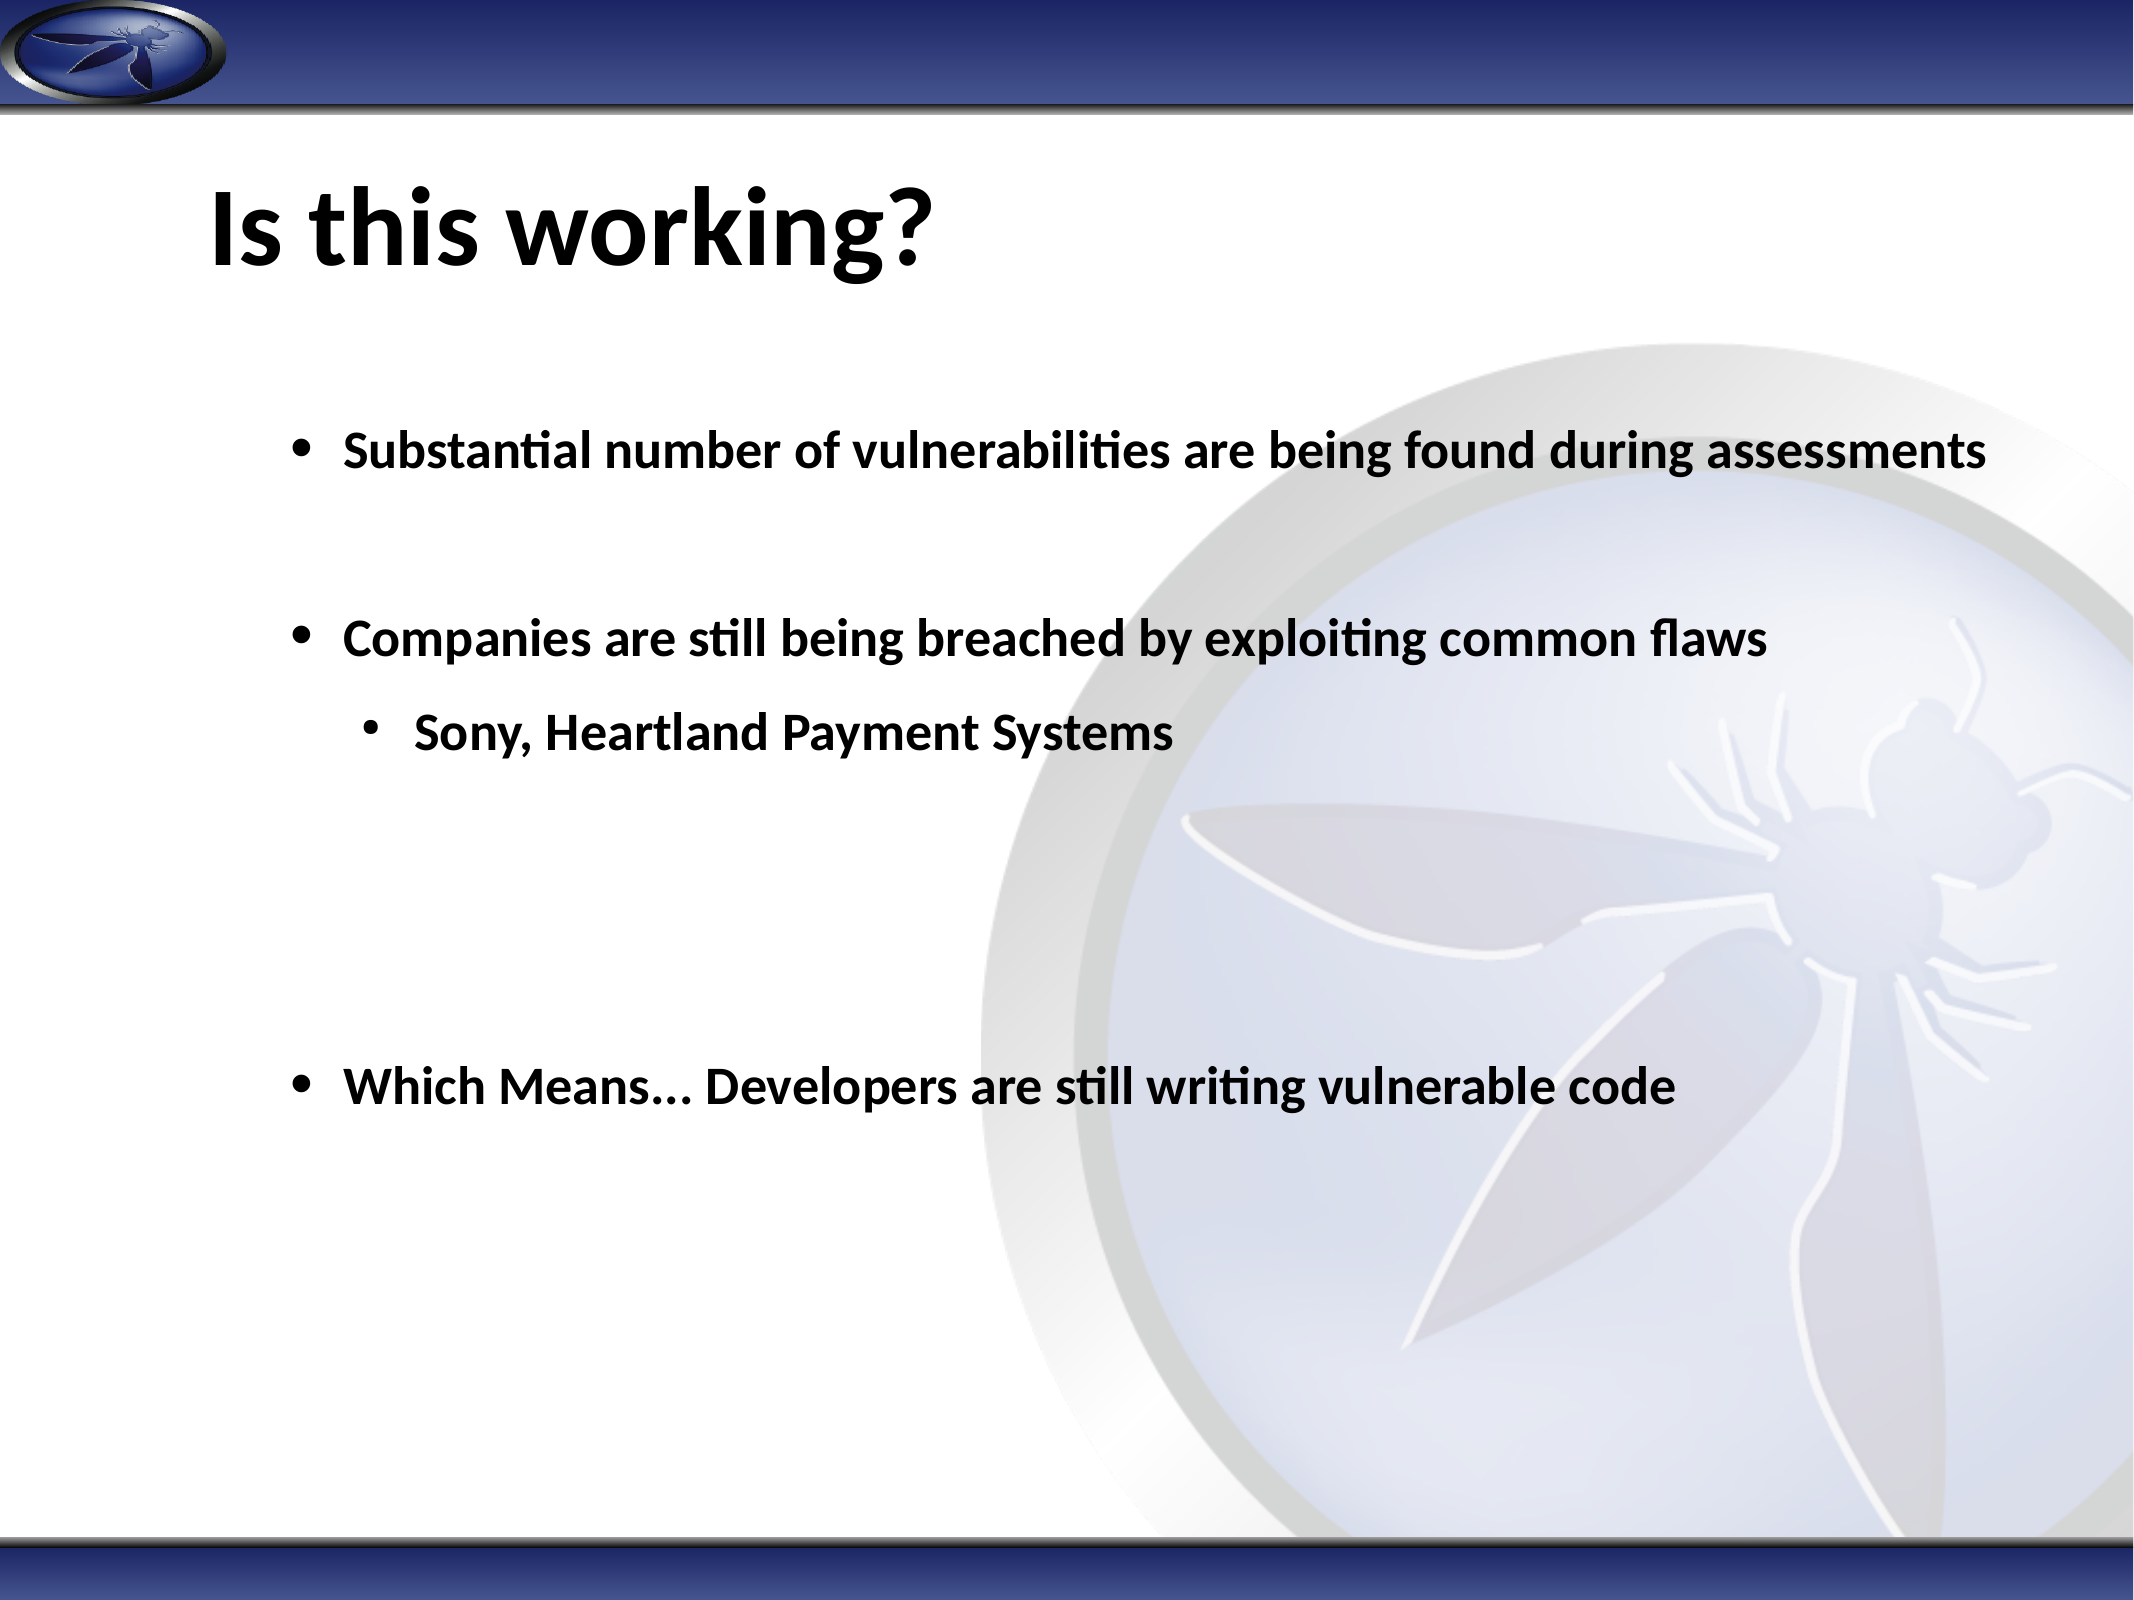

# Is this working?
Substantial number of vulnerabilities are being found during assessments
Companies are still being breached by exploiting common flaws
Sony, Heartland Payment Systems
Which Means... Developers are still writing vulnerable code